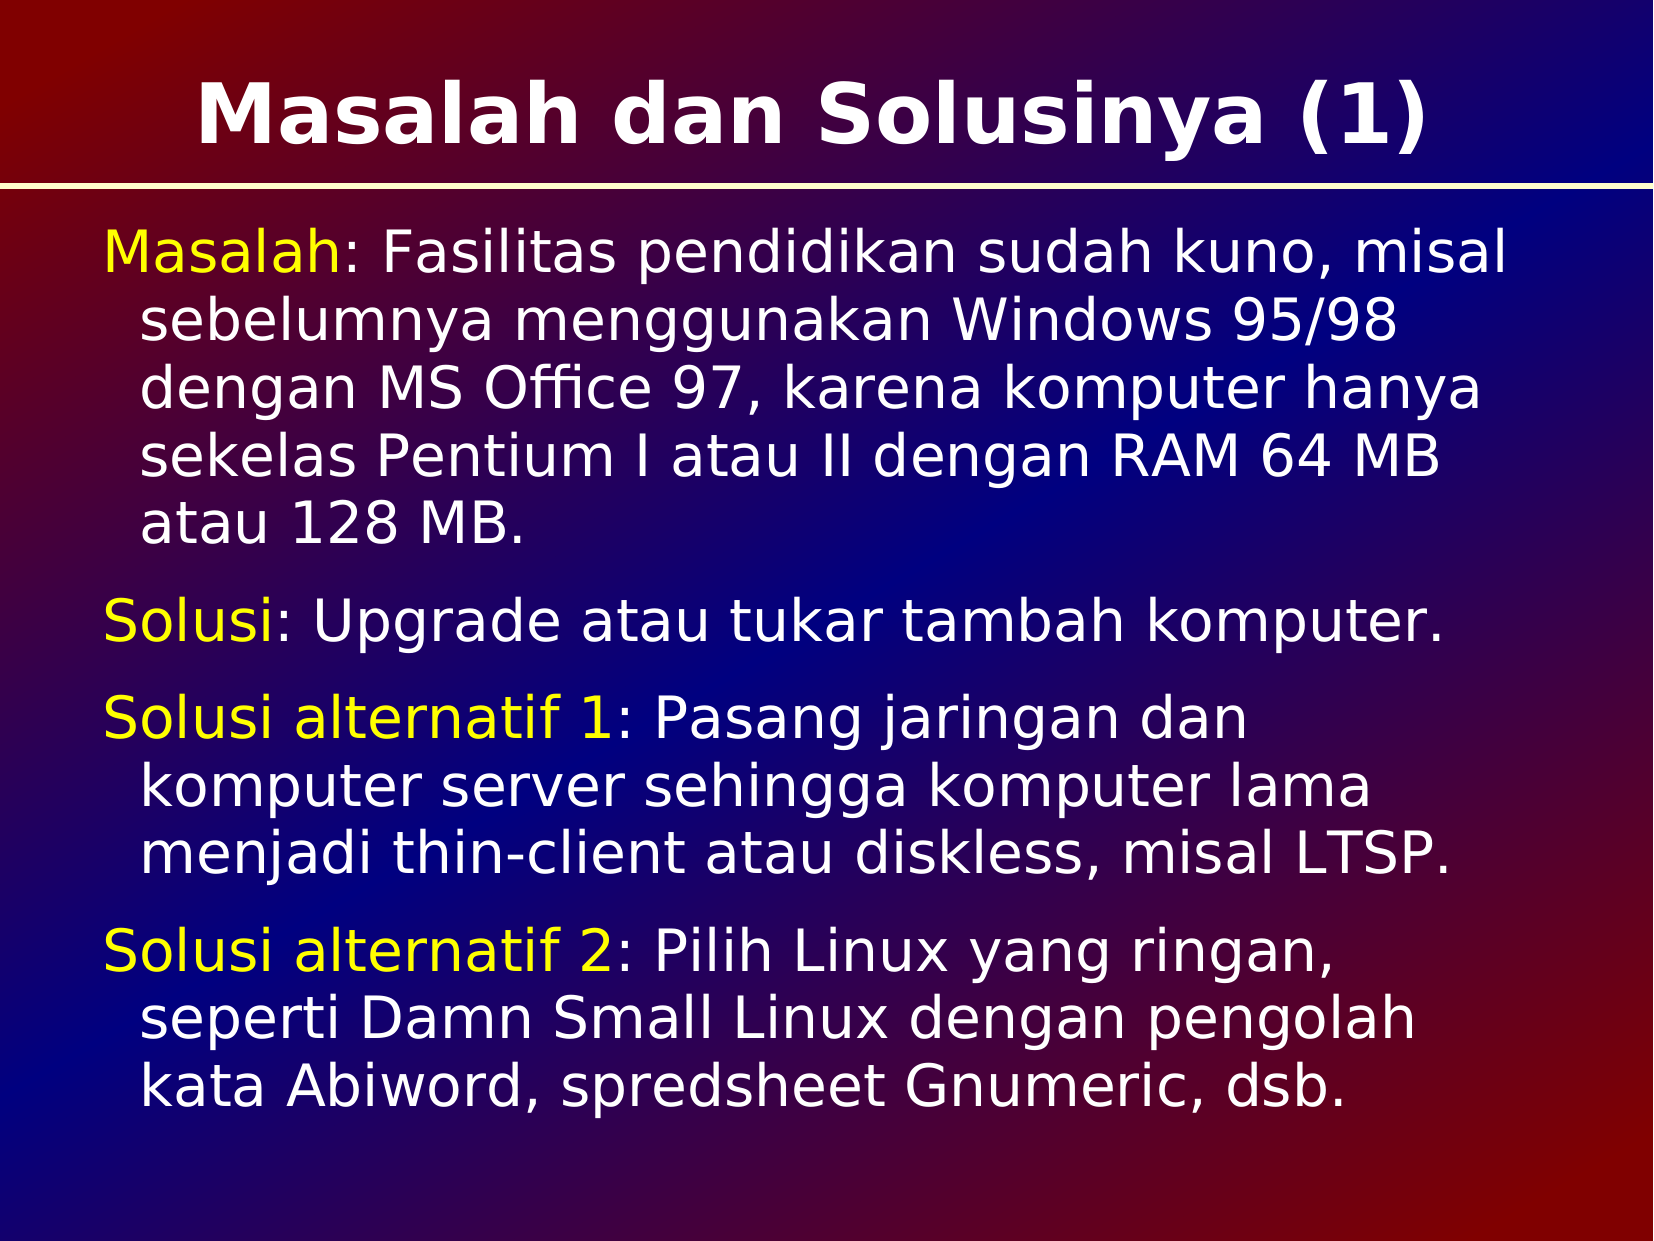

# Masalah dan Solusinya (1)
Masalah: Fasilitas pendidikan sudah kuno, misal sebelumnya menggunakan Windows 95/98 dengan MS Office 97, karena komputer hanya sekelas Pentium I atau II dengan RAM 64 MB atau 128 MB.
Solusi: Upgrade atau tukar tambah komputer.
Solusi alternatif 1: Pasang jaringan dan komputer server sehingga komputer lama menjadi thin-client atau diskless, misal LTSP.
Solusi alternatif 2: Pilih Linux yang ringan, seperti Damn Small Linux dengan pengolah kata Abiword, spredsheet Gnumeric, dsb.